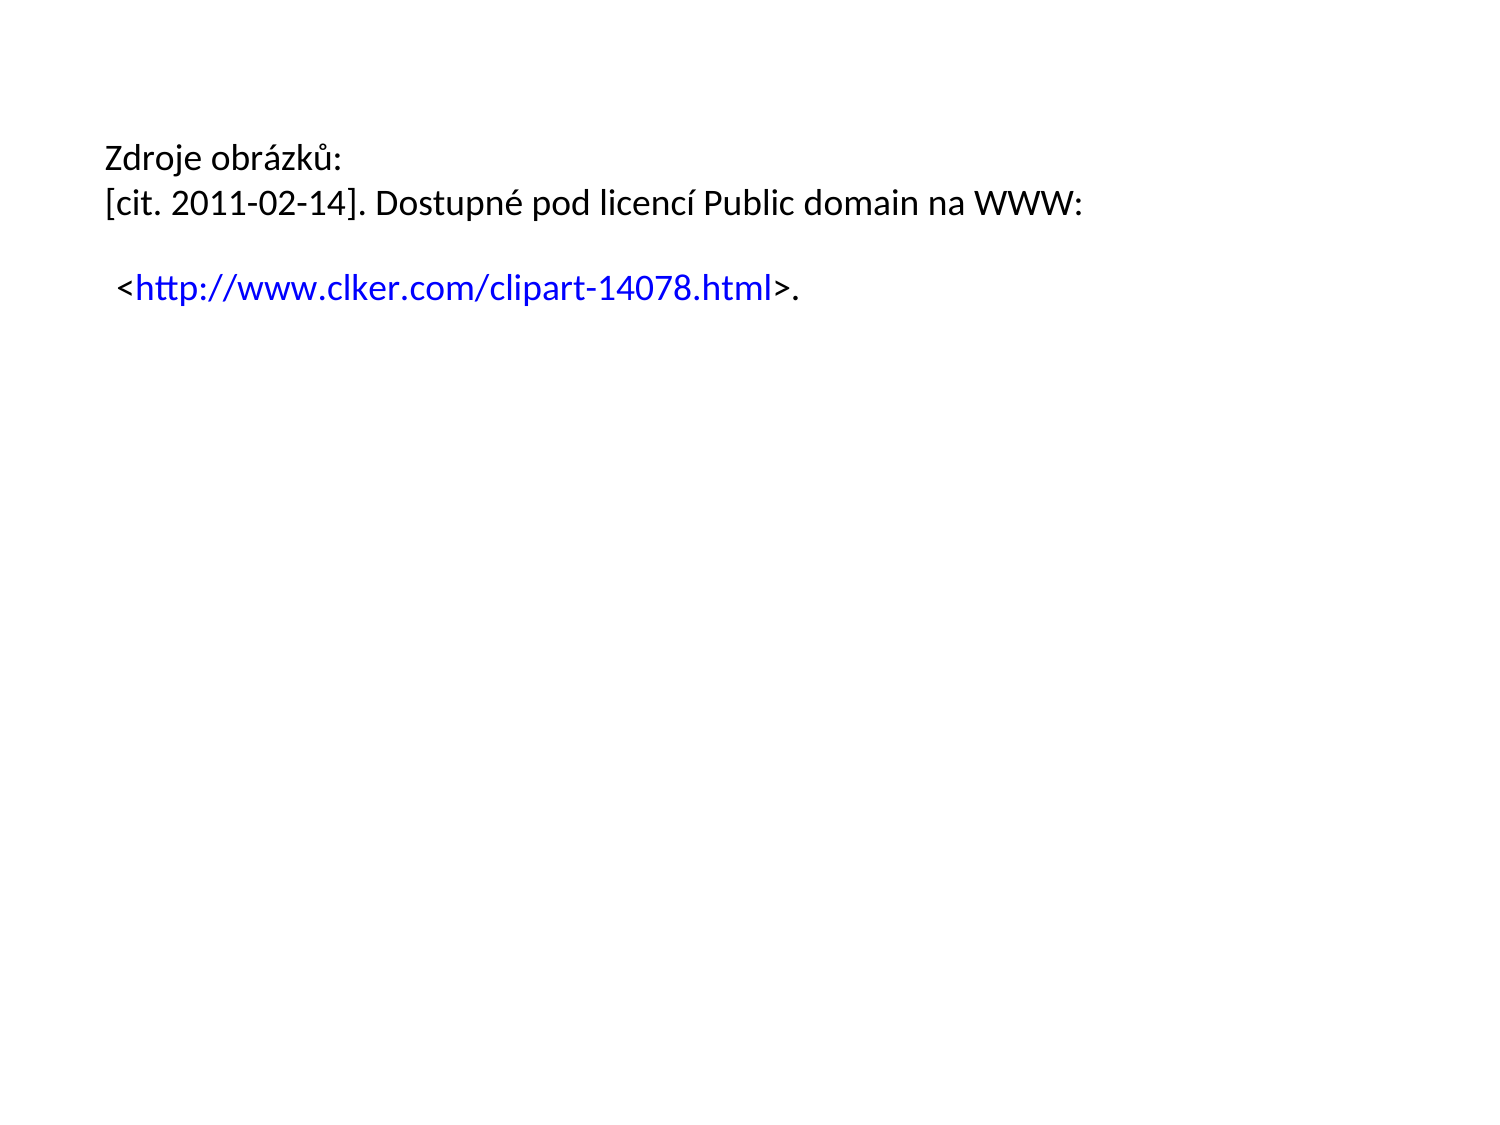

Zdroje obrázků:
[cit. 2011-02-14]. Dostupné pod licencí Public domain na WWW:
<http://www.clker.com/clipart-14078.html>.